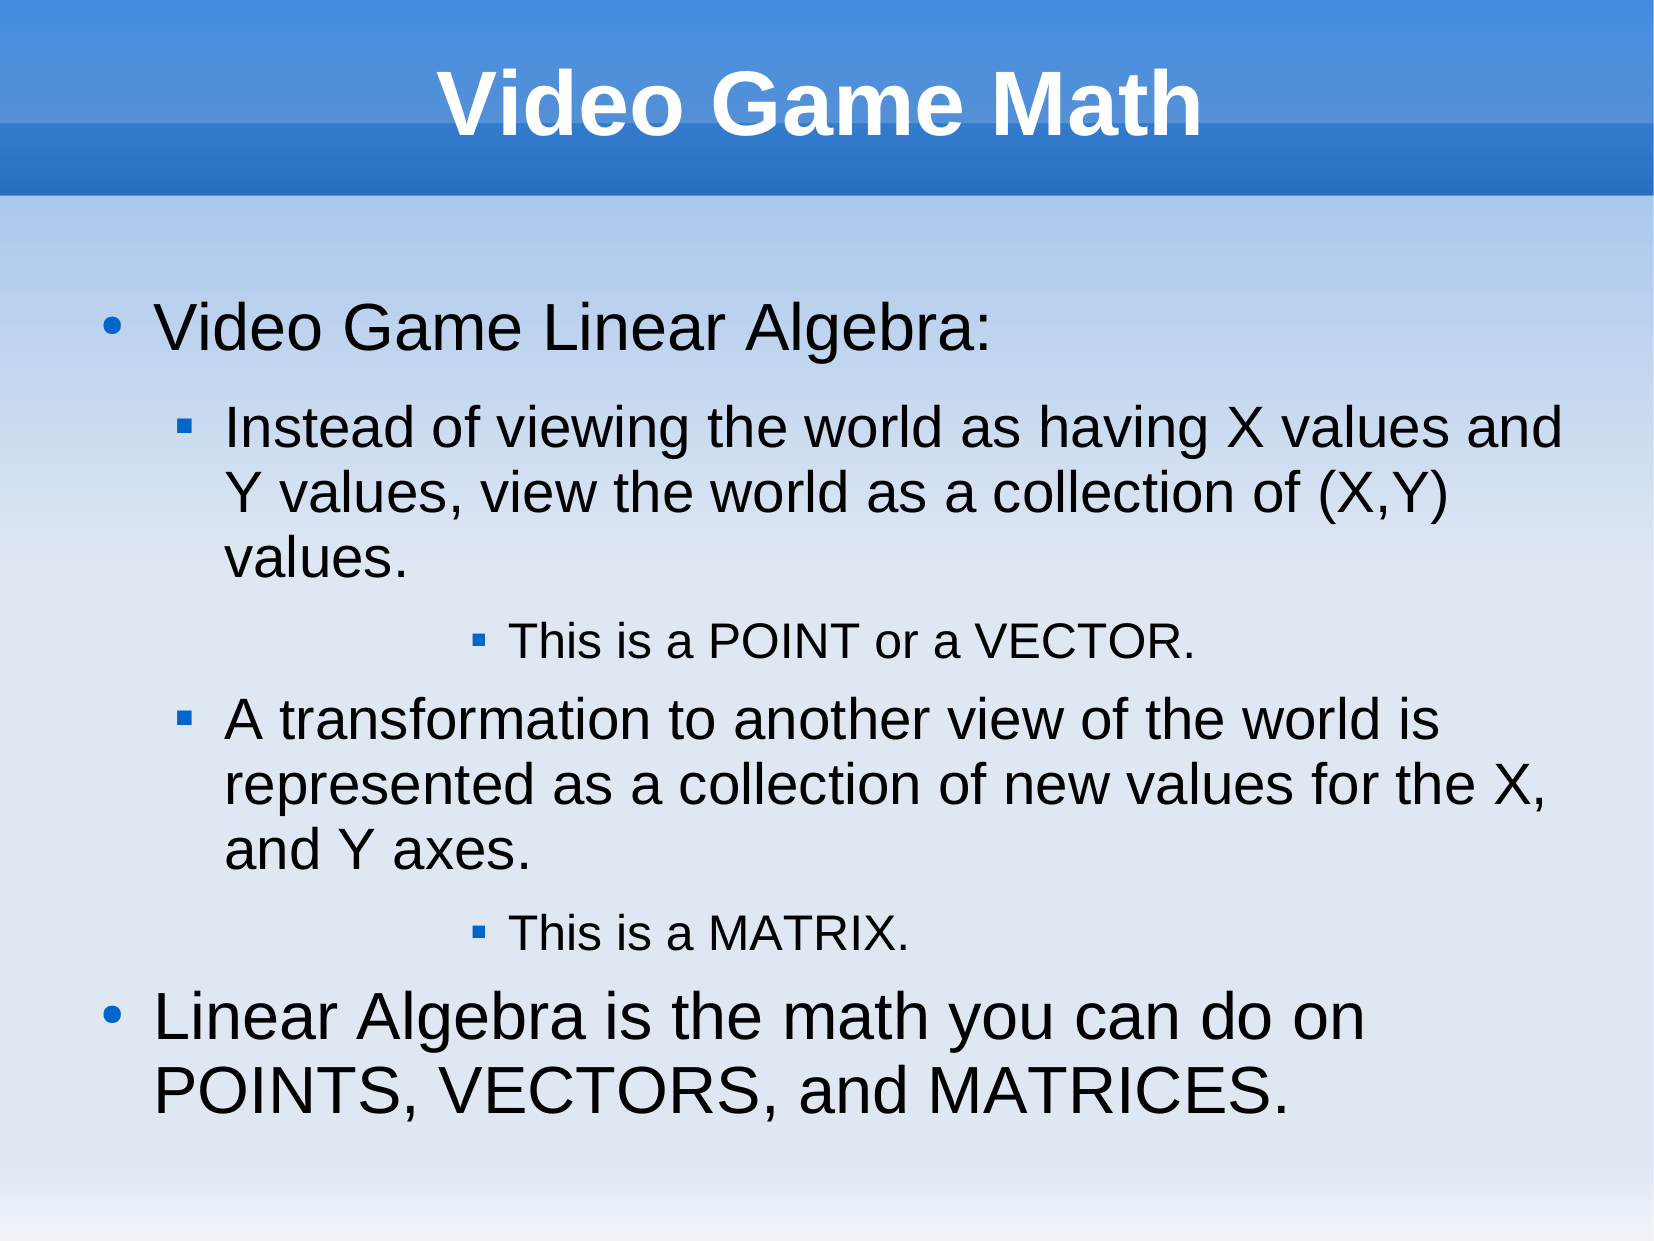

Video Game Math
# Video Game Linear Algebra:
Instead of viewing the world as having X values and Y values, view the world as a collection of (X,Y) values.
This is a POINT or a VECTOR.
A transformation to another view of the world is represented as a collection of new values for the X, and Y axes.
This is a MATRIX.
Linear Algebra is the math you can do on POINTS, VECTORS, and MATRICES.